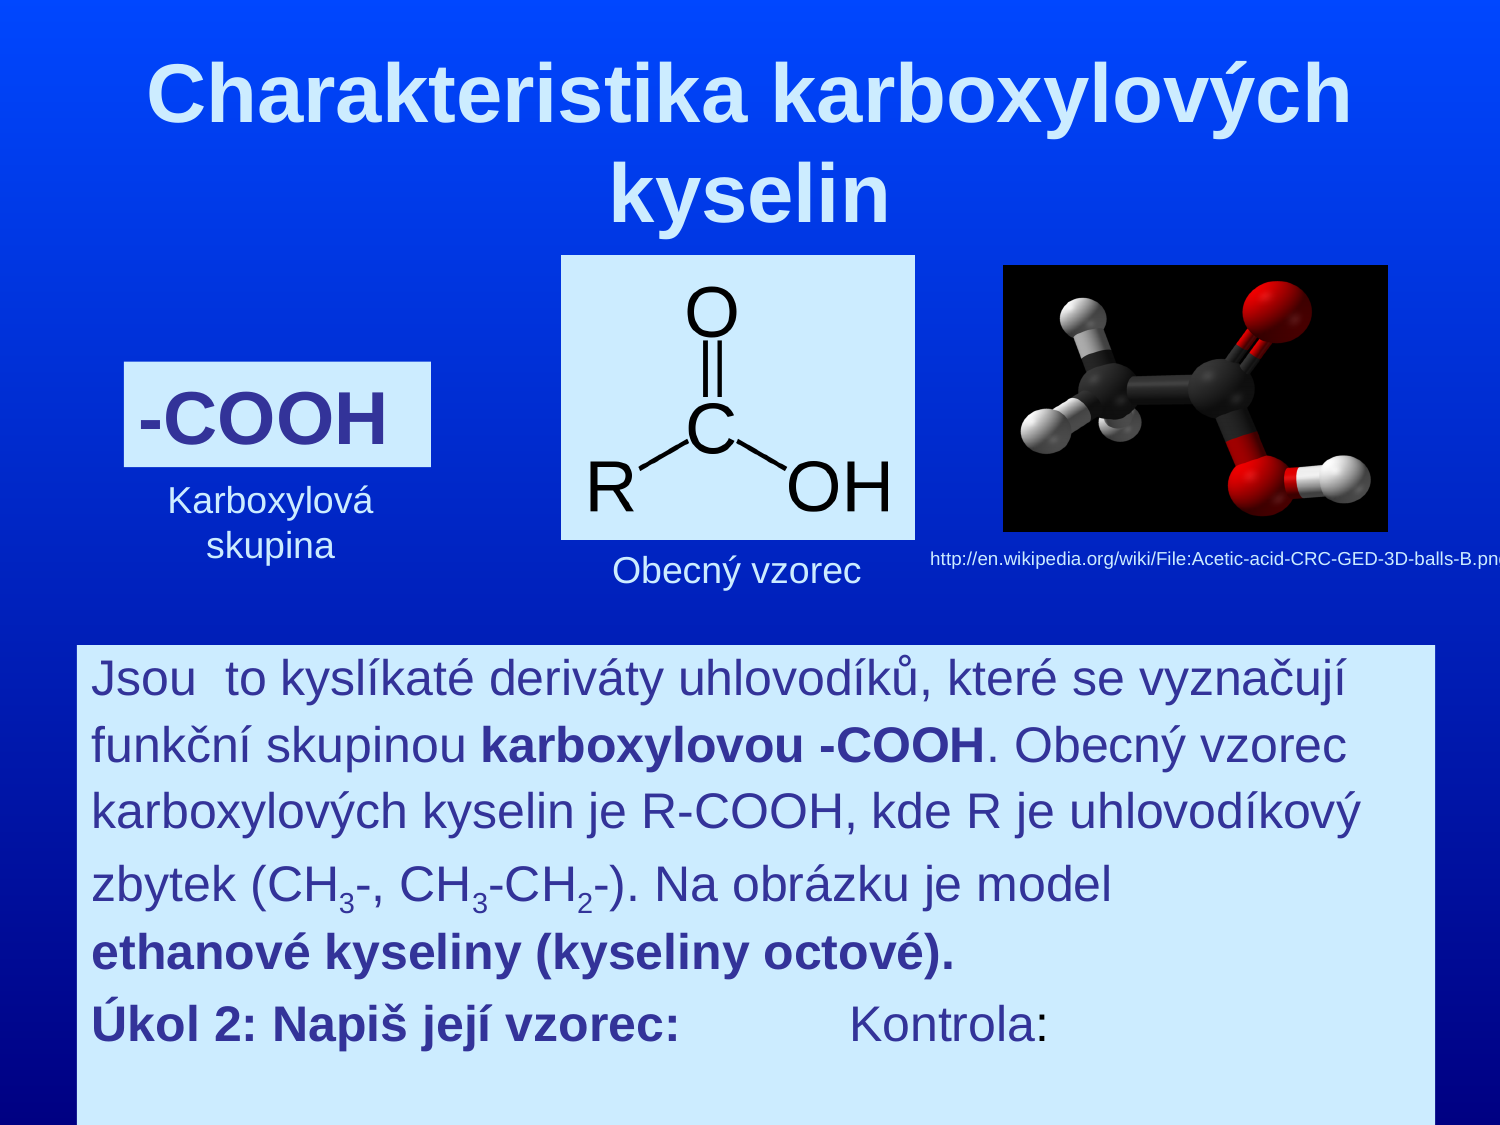

# Charakteristika karboxylových kyselin
-COOH
Karboxylová skupina
Obecný vzorec
http://en.wikipedia.org/wiki/File:Acetic-acid-CRC-GED-3D-balls-B.png
Jsou to kyslíkaté deriváty uhlovodíků, které se vyznačují
funkční skupinou karboxylovou -COOH. Obecný vzorec
karboxylových kyselin je R-COOH, kde R je uhlovodíkový
zbytek (CH3-, CH3-CH2-). Na obrázku je model
ethanové kyseliny (kyseliny octové).
Úkol 2: Napiš její vzorec: Kontrola:CH3-COOH